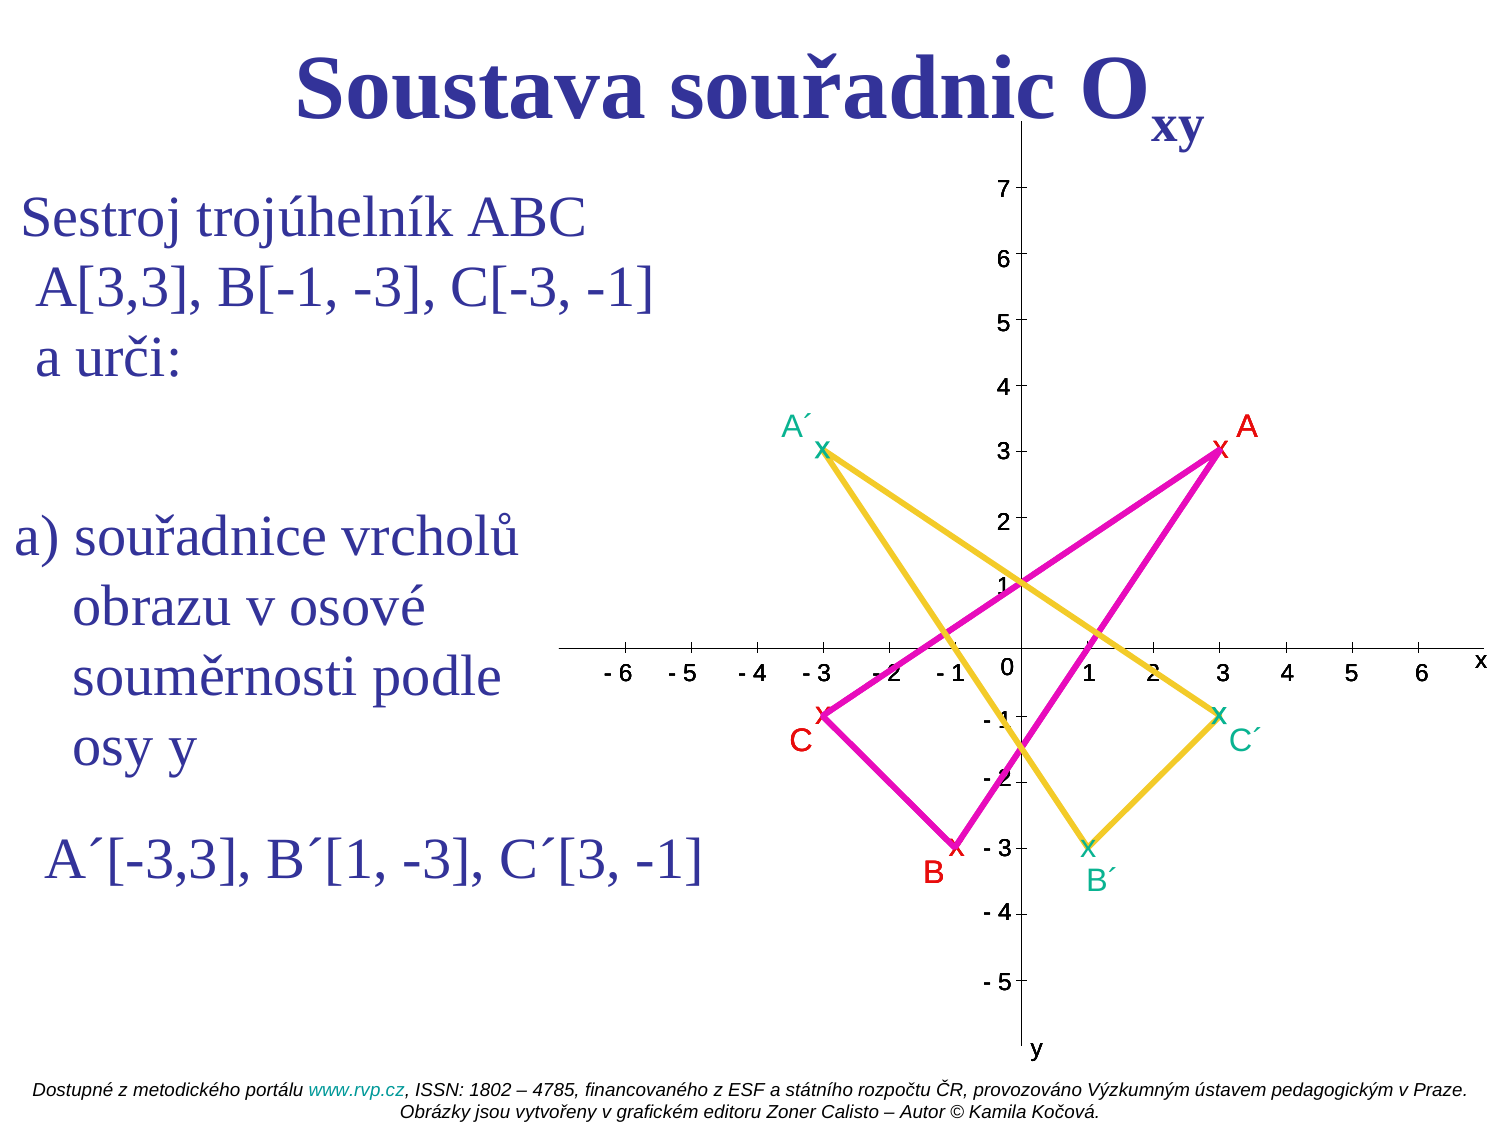

Soustava souřadnic Oxy
Sestroj trojúhelník ABC
 A[3,3], B[-1, -3], C[-3, -1]
 a urči:
a) souřadnice vrcholů
 obrazu v osové
 souměrnosti podle
 osy y
A´[-3,3], B´[1, -3], C´[3, -1]
Dostupné z metodického portálu www.rvp.cz, ISSN: 1802 – 4785, financovaného z ESF a státního rozpočtu ČR, provozováno Výzkumným ústavem pedagogickým v Praze. Obrázky jsou vytvořeny v grafickém editoru Zoner Calisto – Autor © Kamila Kočová.